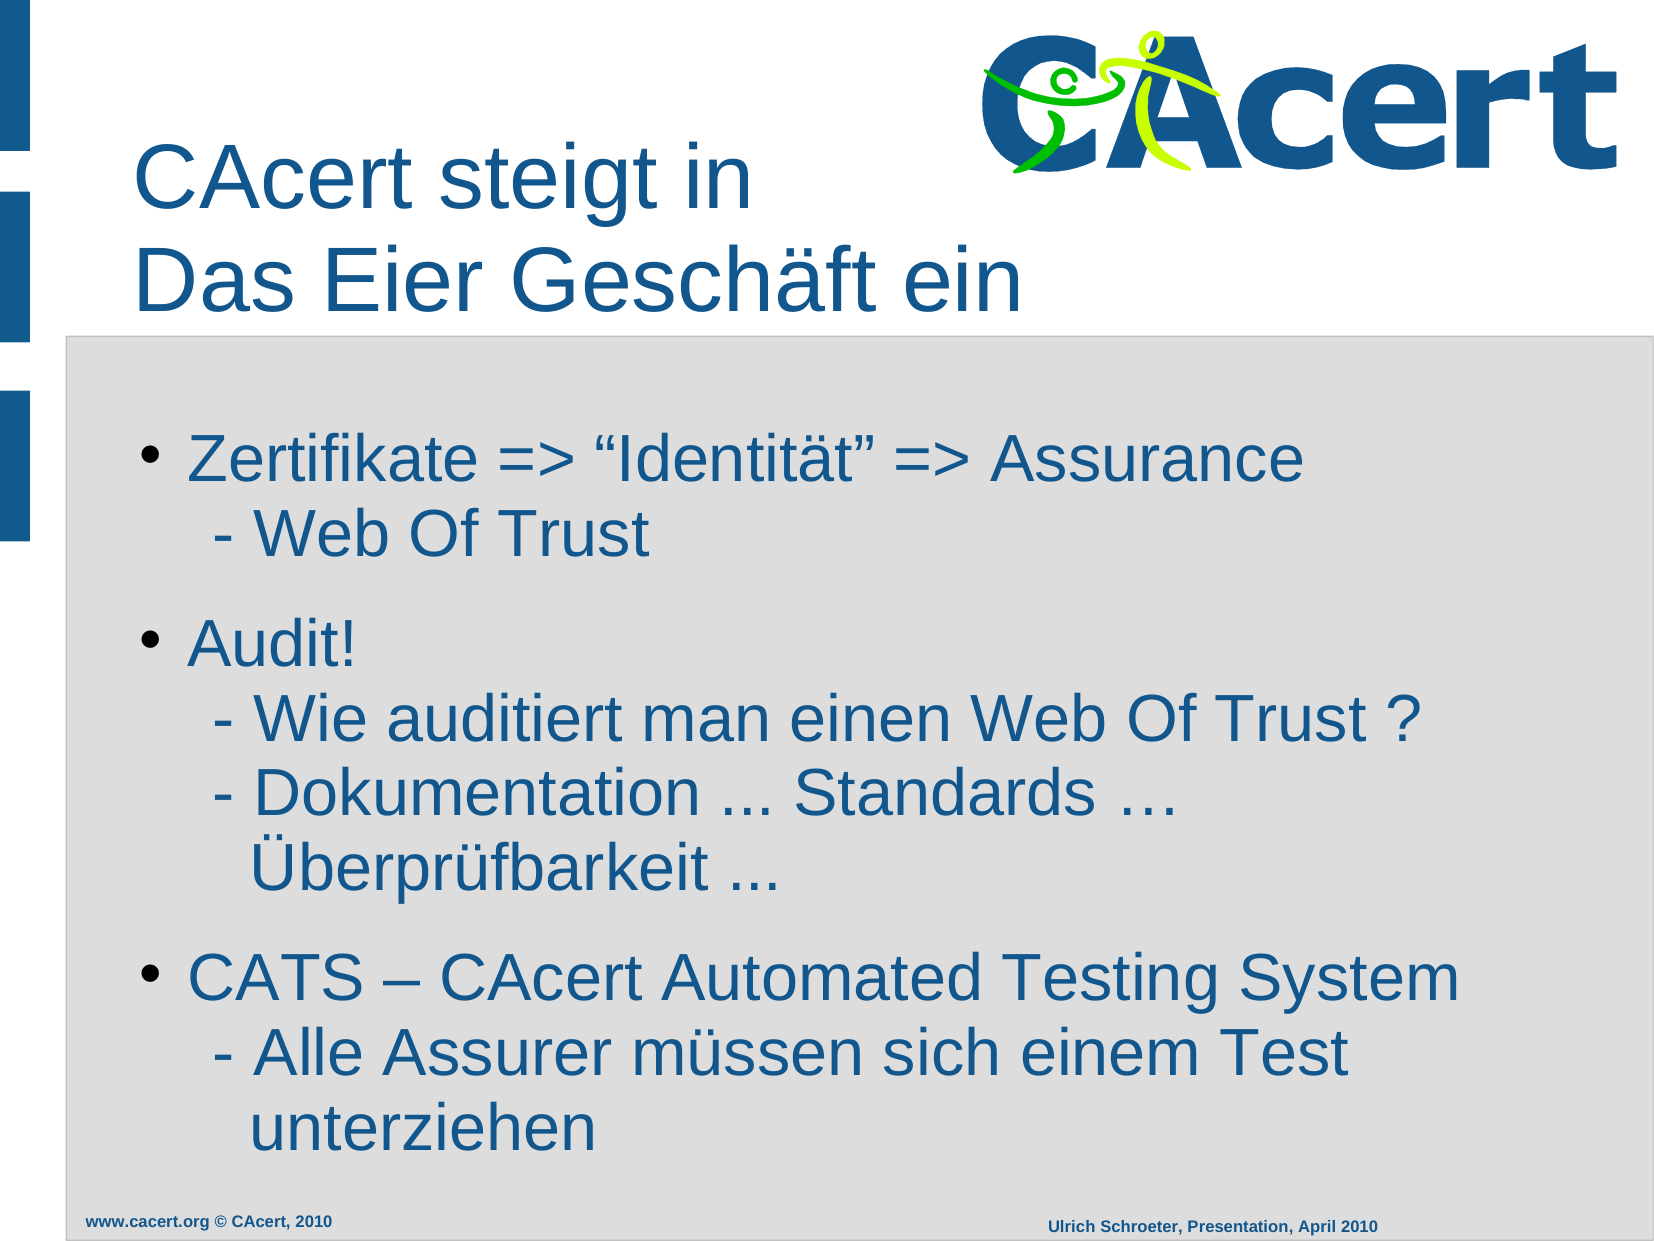

CAcert steigt in
Das Eier Geschäft ein
 Zertifikate => “Identität” => Assurance
 - Web Of Trust
 Audit!
 - Wie auditiert man einen Web Of Trust ?
 - Dokumentation ... Standards …
 Überprüfbarkeit ...
 CATS – CAcert Automated Testing System
 - Alle Assurer müssen sich einem Test
 unterziehen